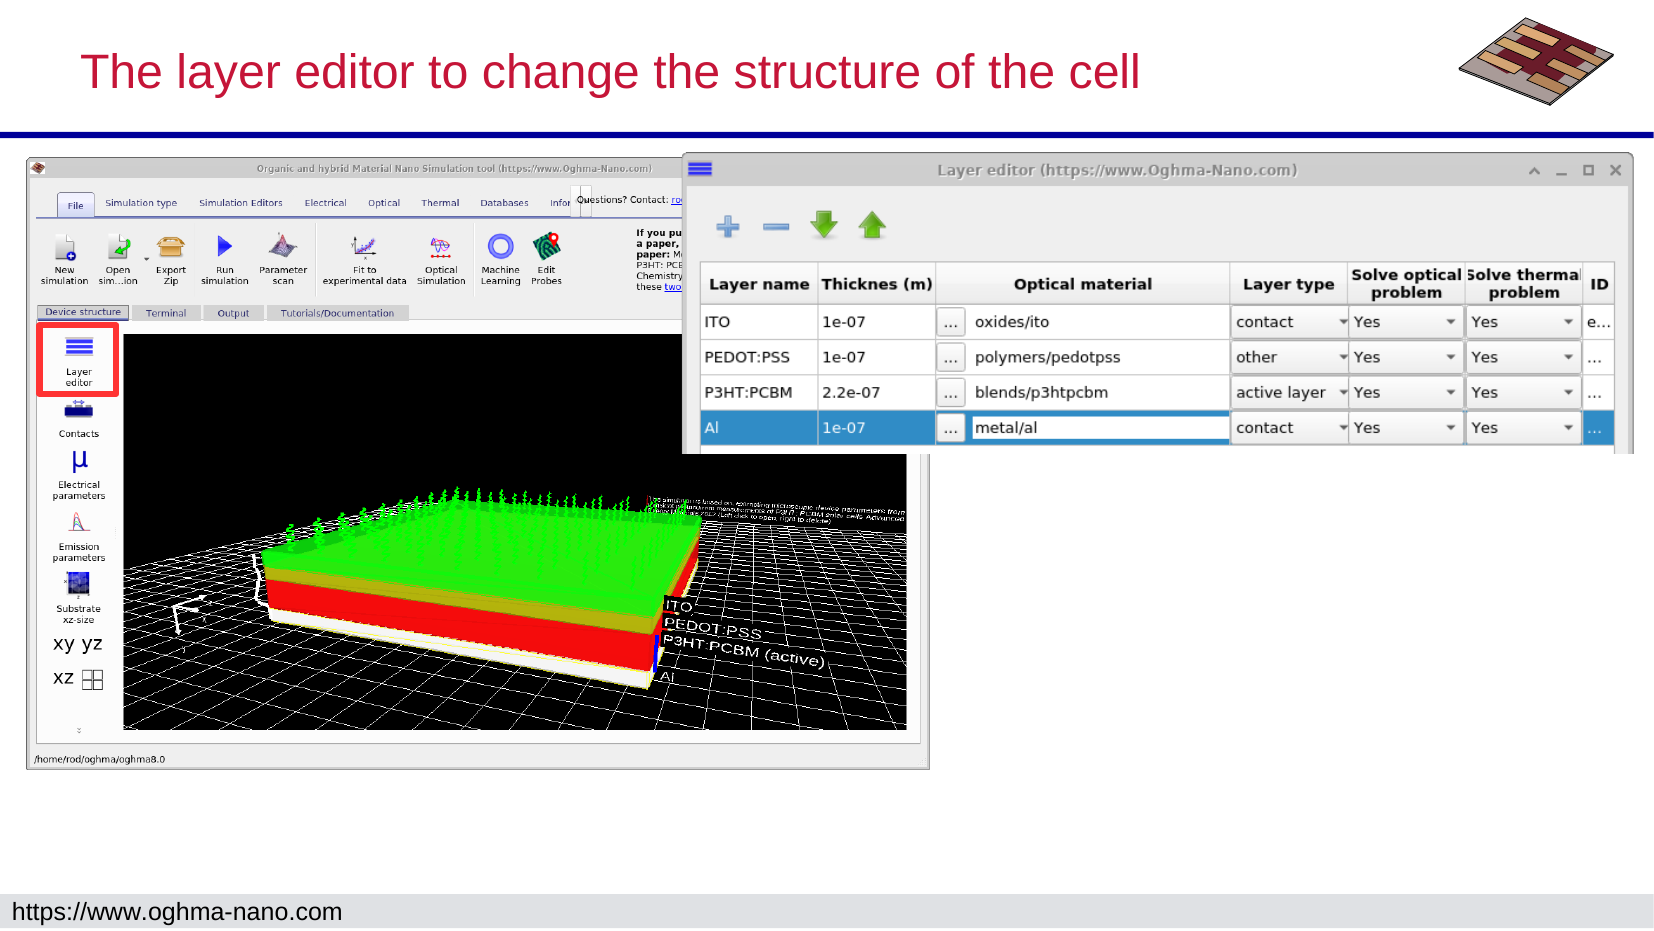

# The layer editor to change the structure of the cell